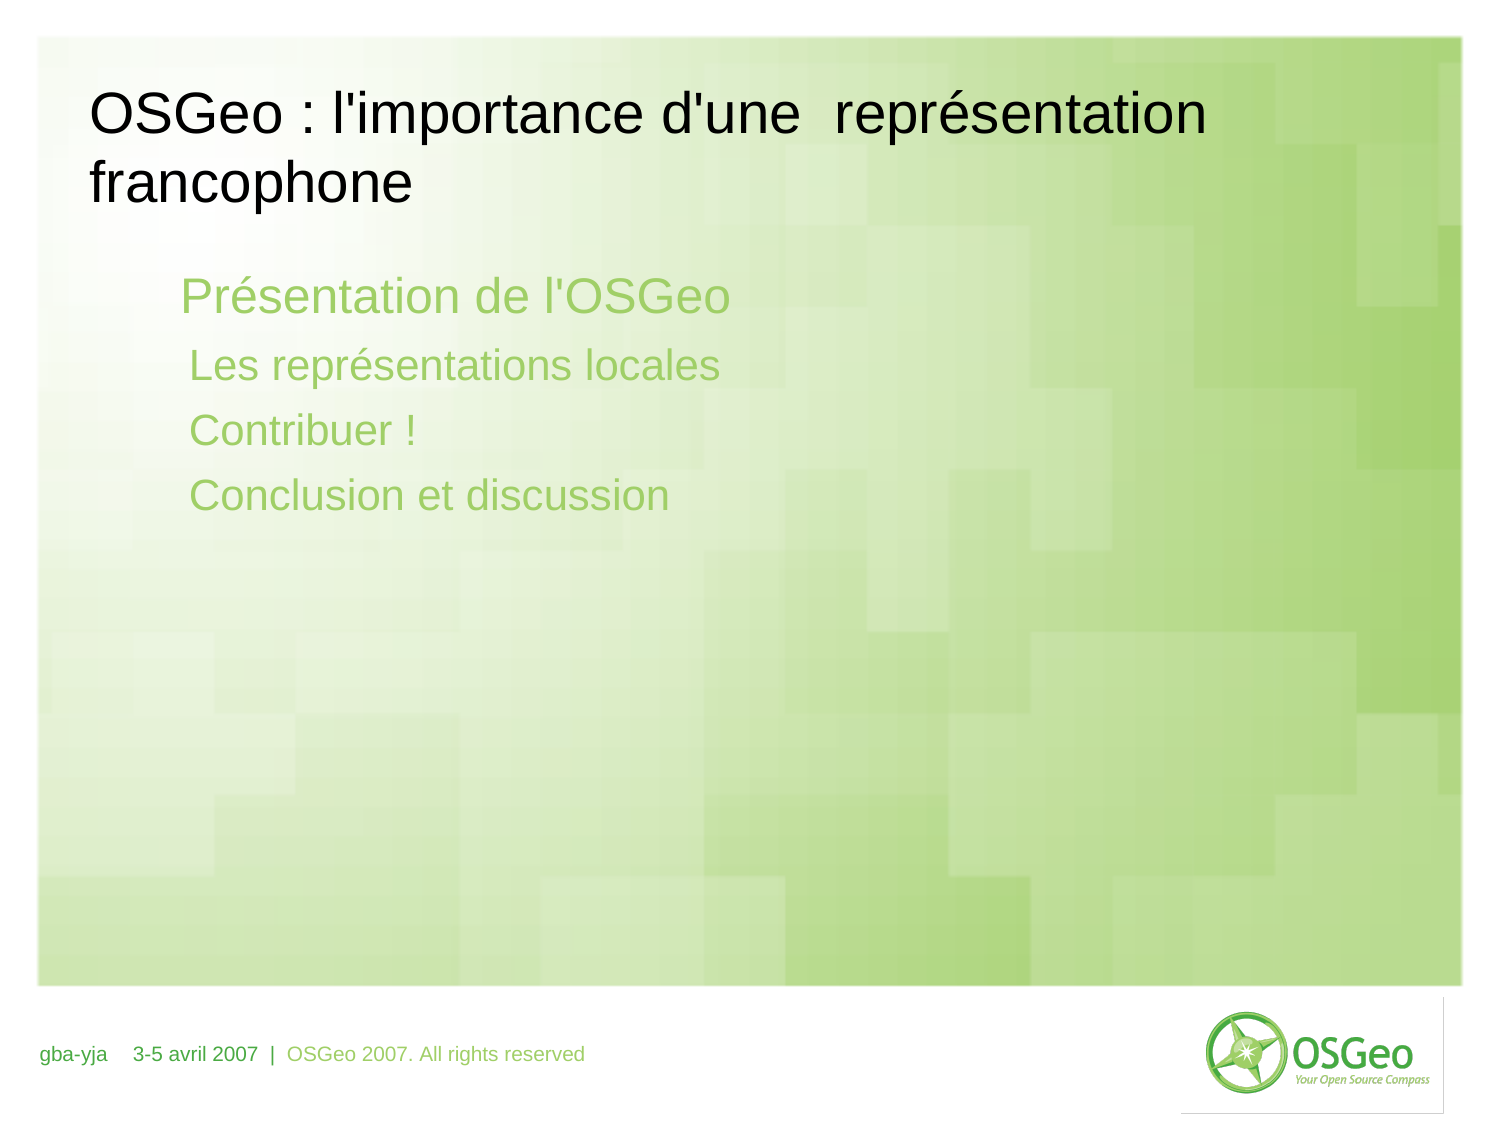

OSGeo : l'importance d'une représentation
francophone
 Présentation de l'OSGeo
 Les représentations locales
 Contribuer !
 Conclusion et discussion
gba-yja
3-5 avril 2007 | OSGeo 2007. All rights reserved